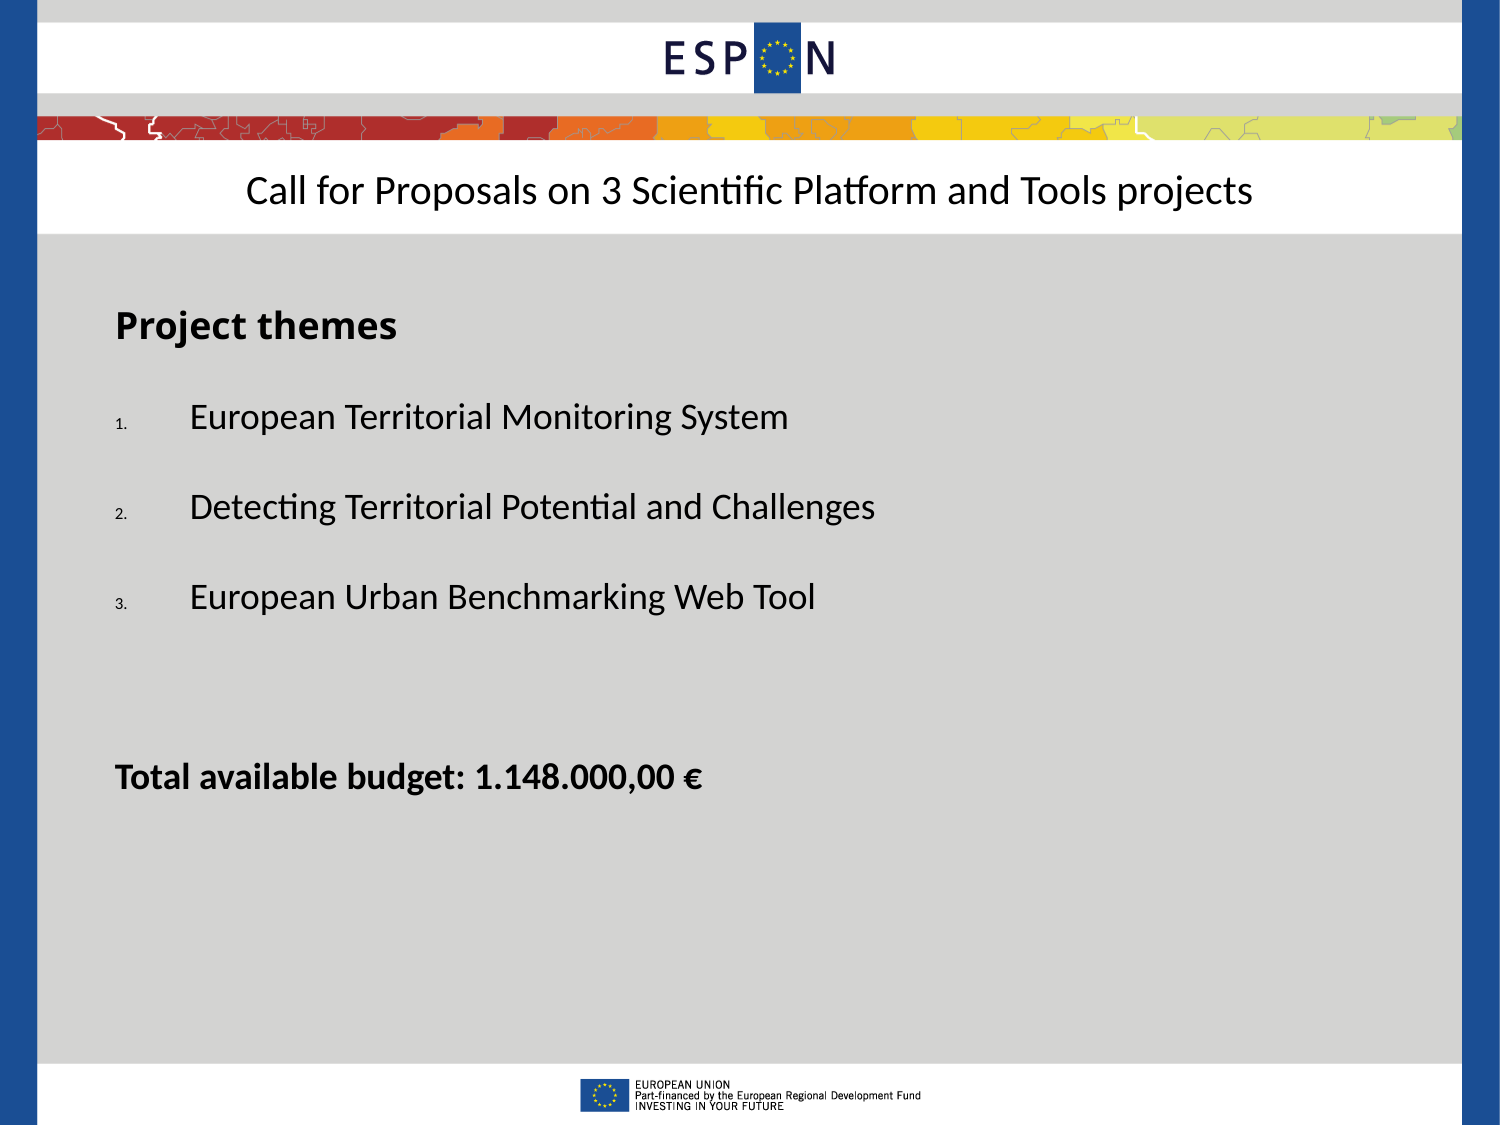

Call for Proposals on 3 Scientific Platform and Tools projects
Project themes
European Territorial Monitoring System
Detecting Territorial Potential and Challenges
European Urban Benchmarking Web Tool
Total available budget: 1.148.000,00 €